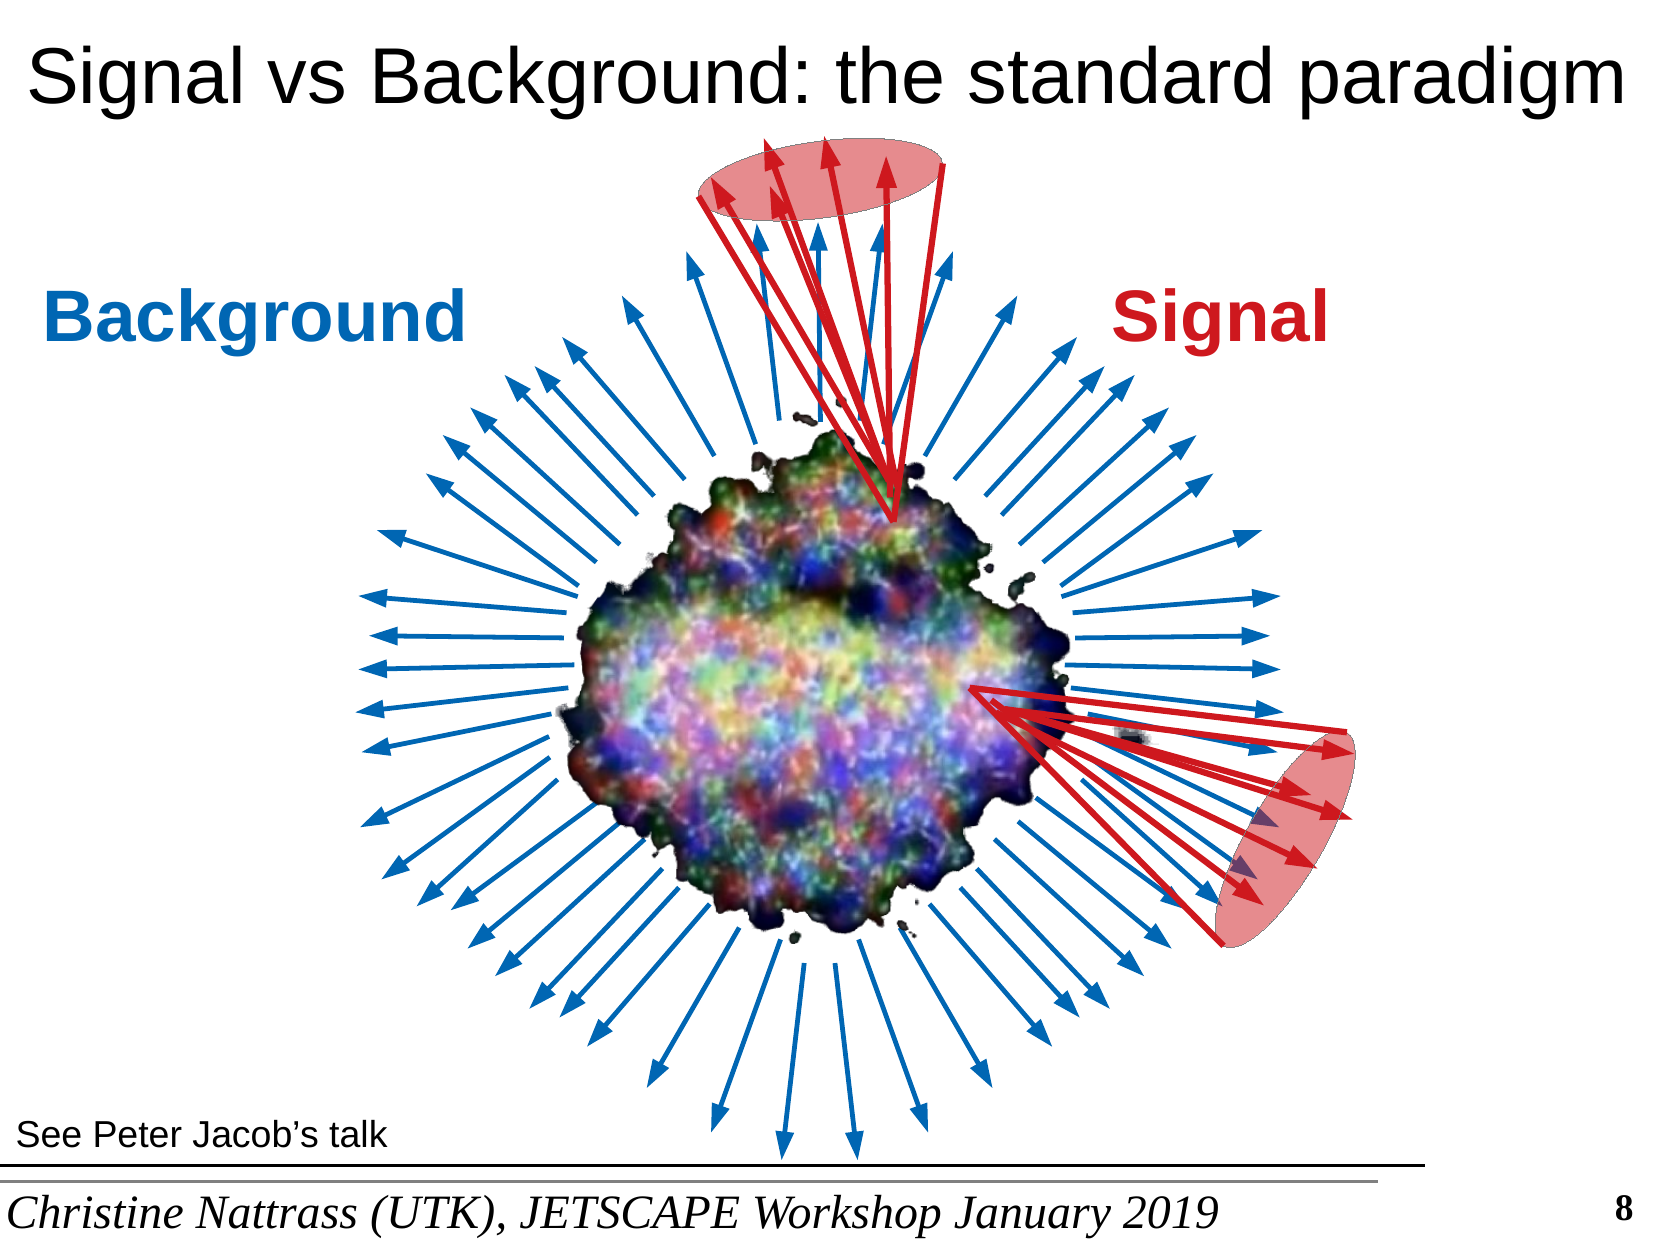

# Signal vs Background: the standard paradigm
Background
Signal
See Peter Jacob’s talk